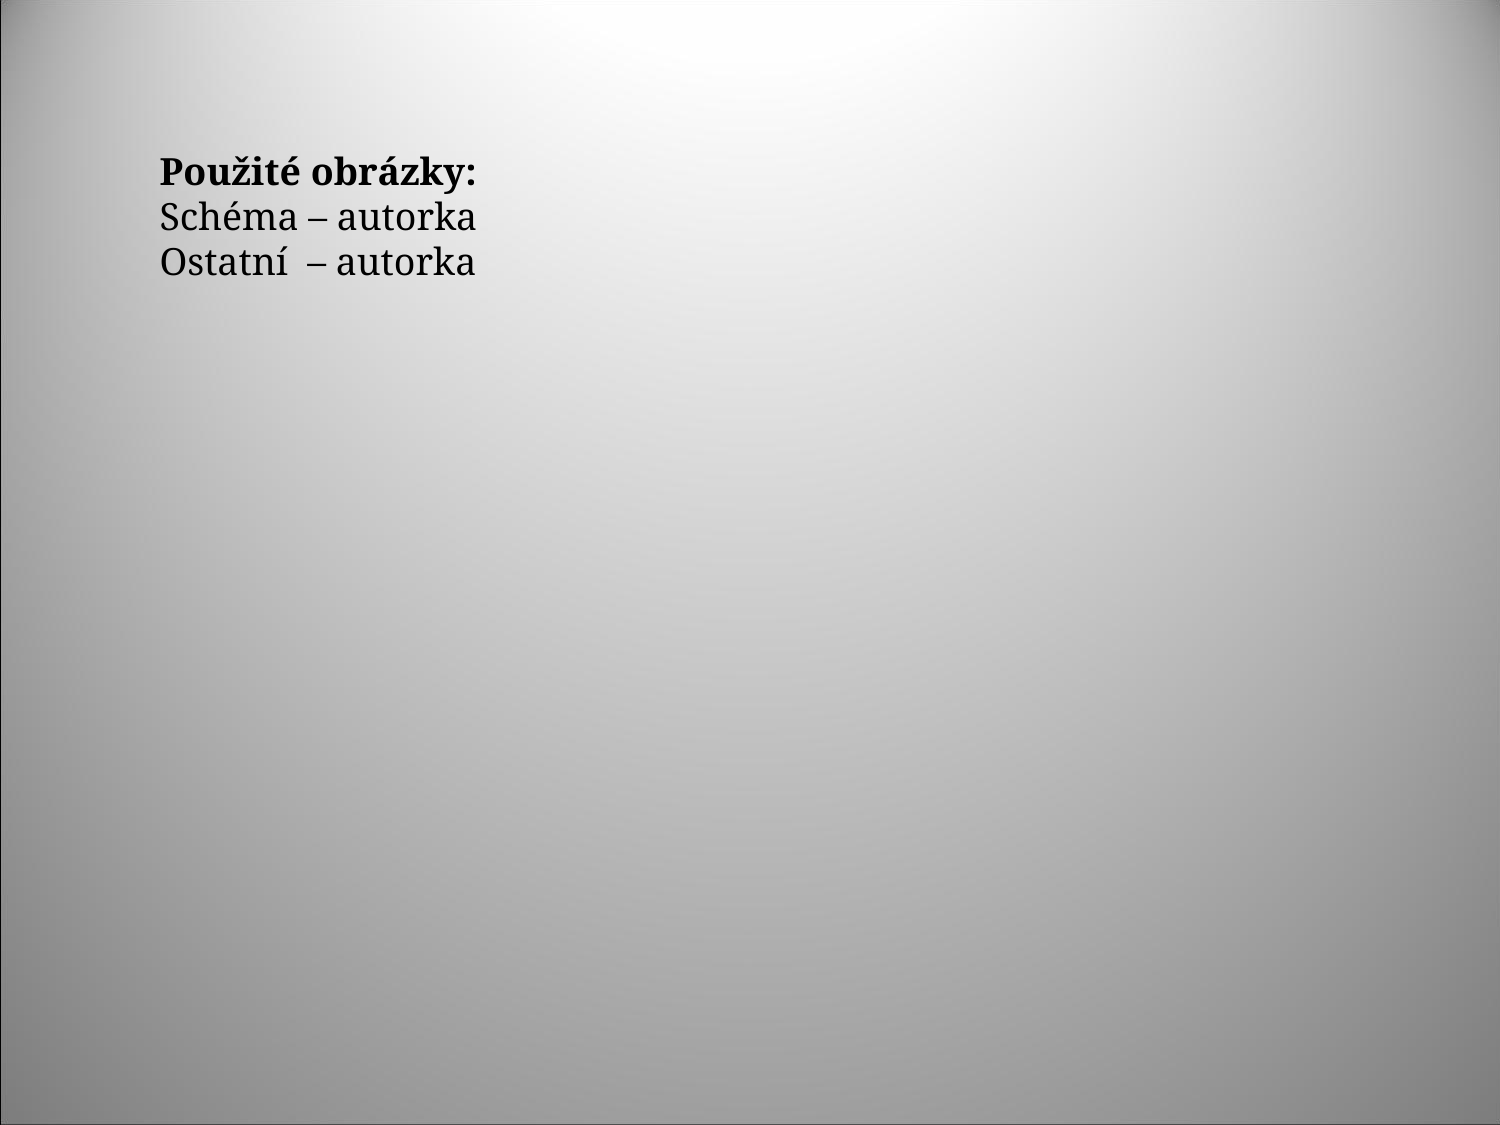

Použité obrázky:
Schéma – autorka
Ostatní – autorka